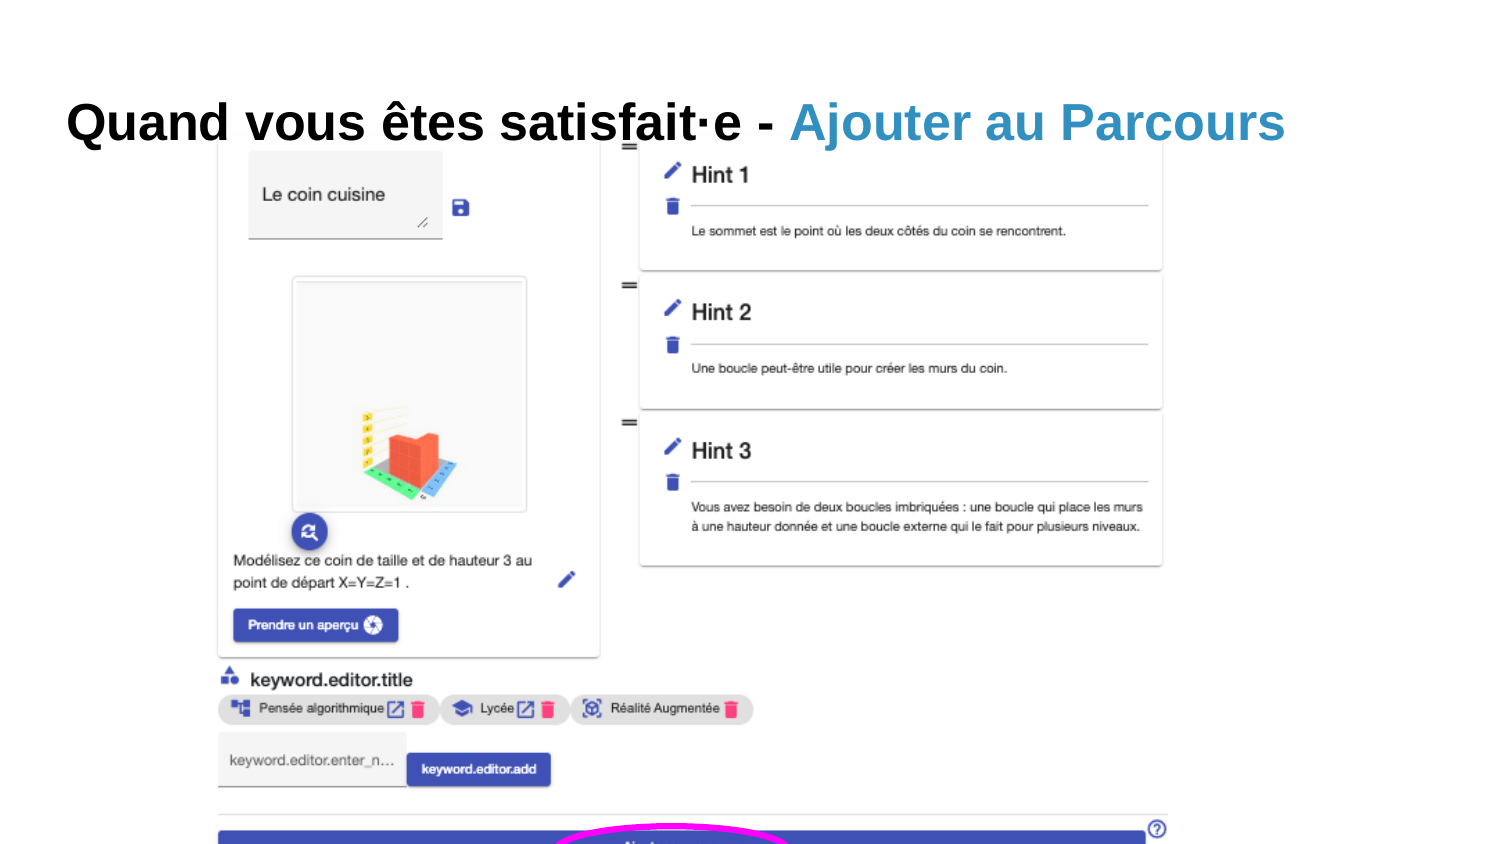

# Quand vous êtes satisfait·e - Ajouter au Parcours